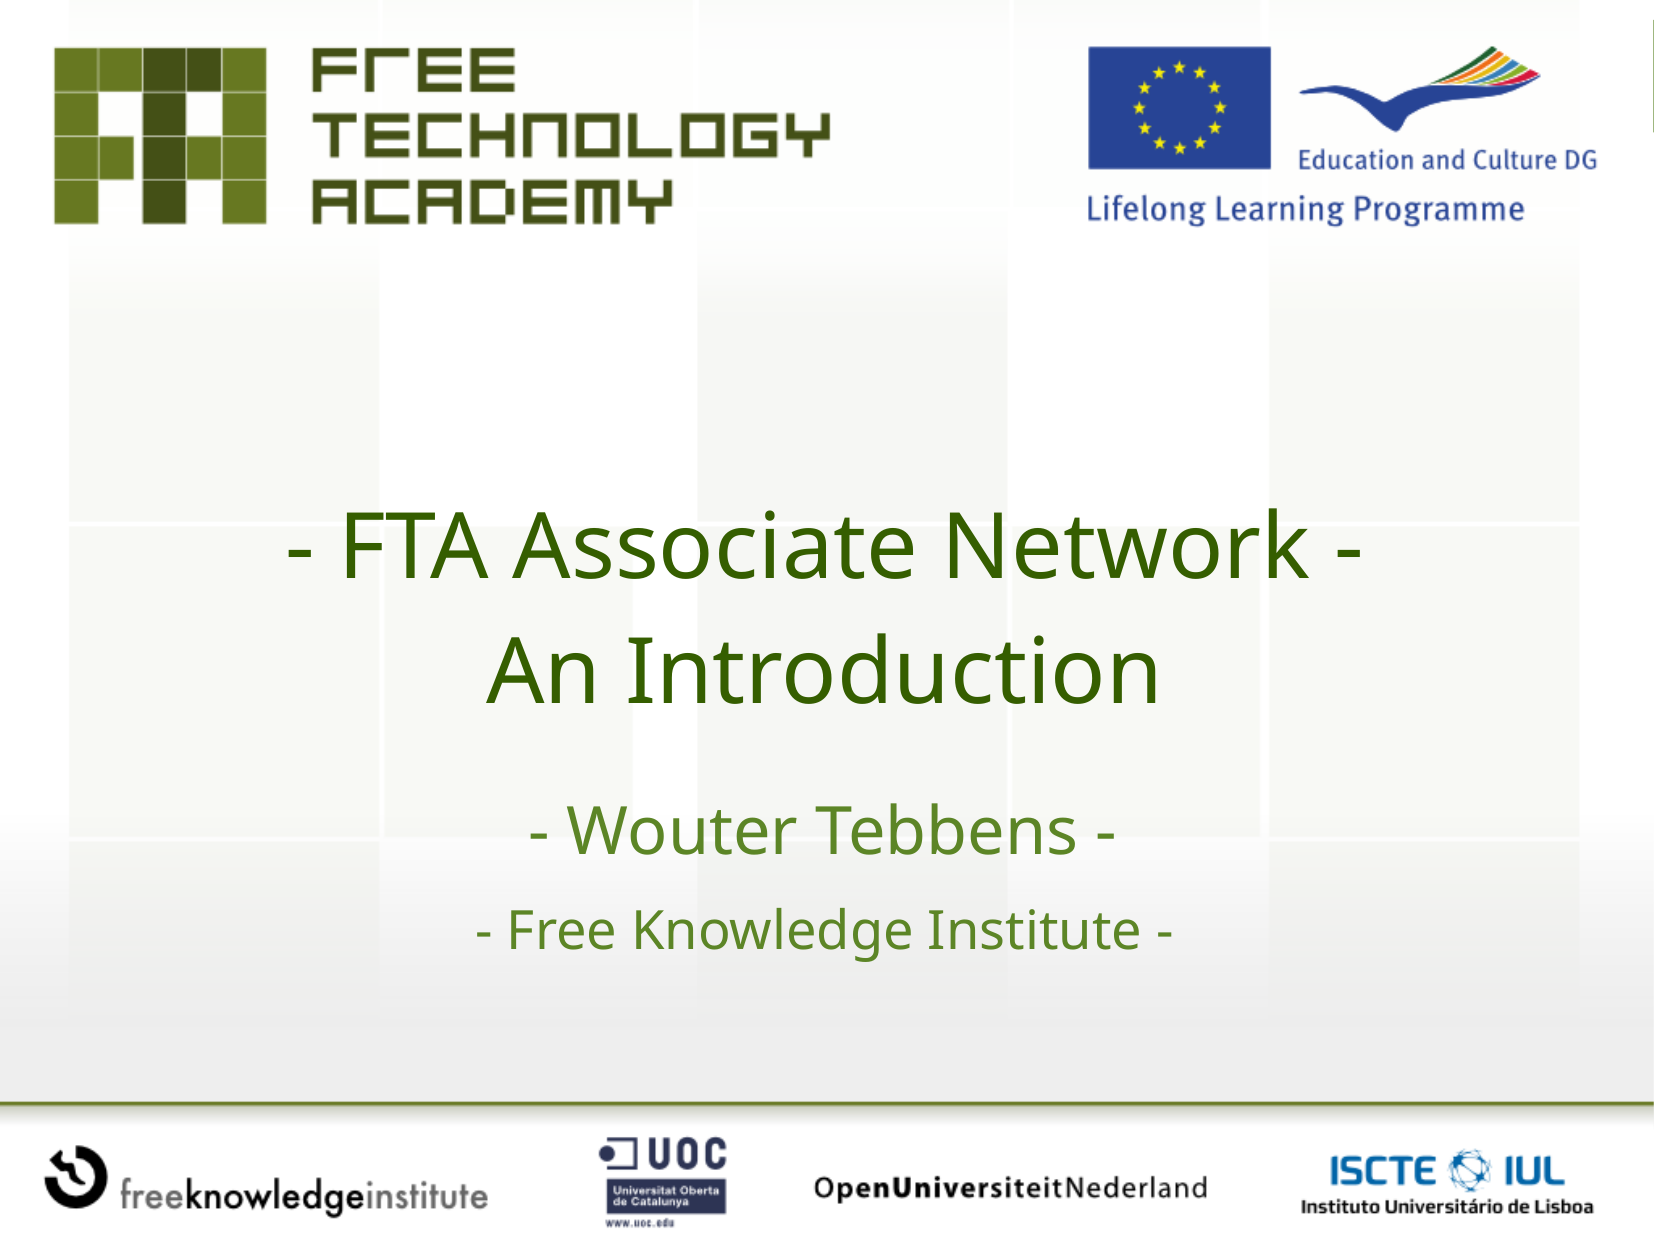

- FTA Associate Network -
An Introduction
- Wouter Tebbens -
- Free Knowledge Institute -